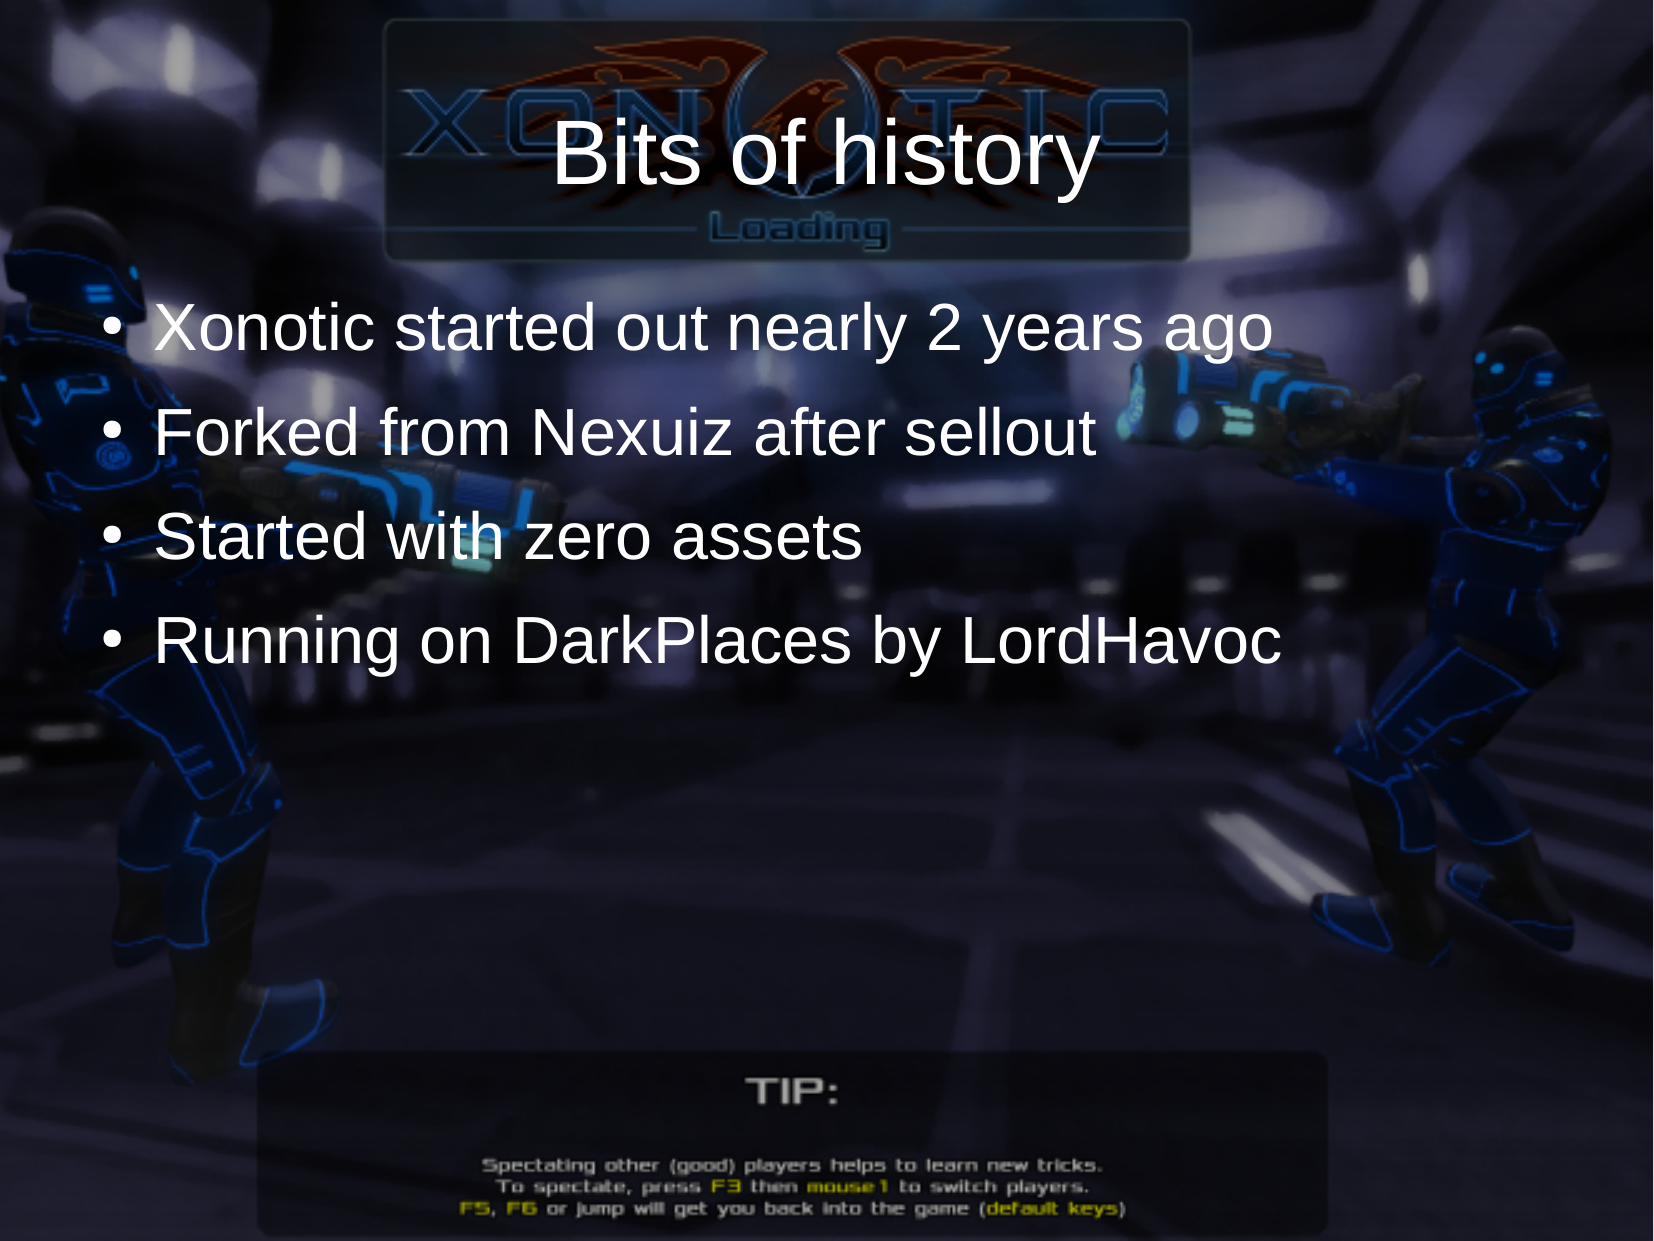

# Bits of history
Xonotic started out nearly 2 years ago
Forked from Nexuiz after sellout
Started with zero assets
Running on DarkPlaces by LordHavoc